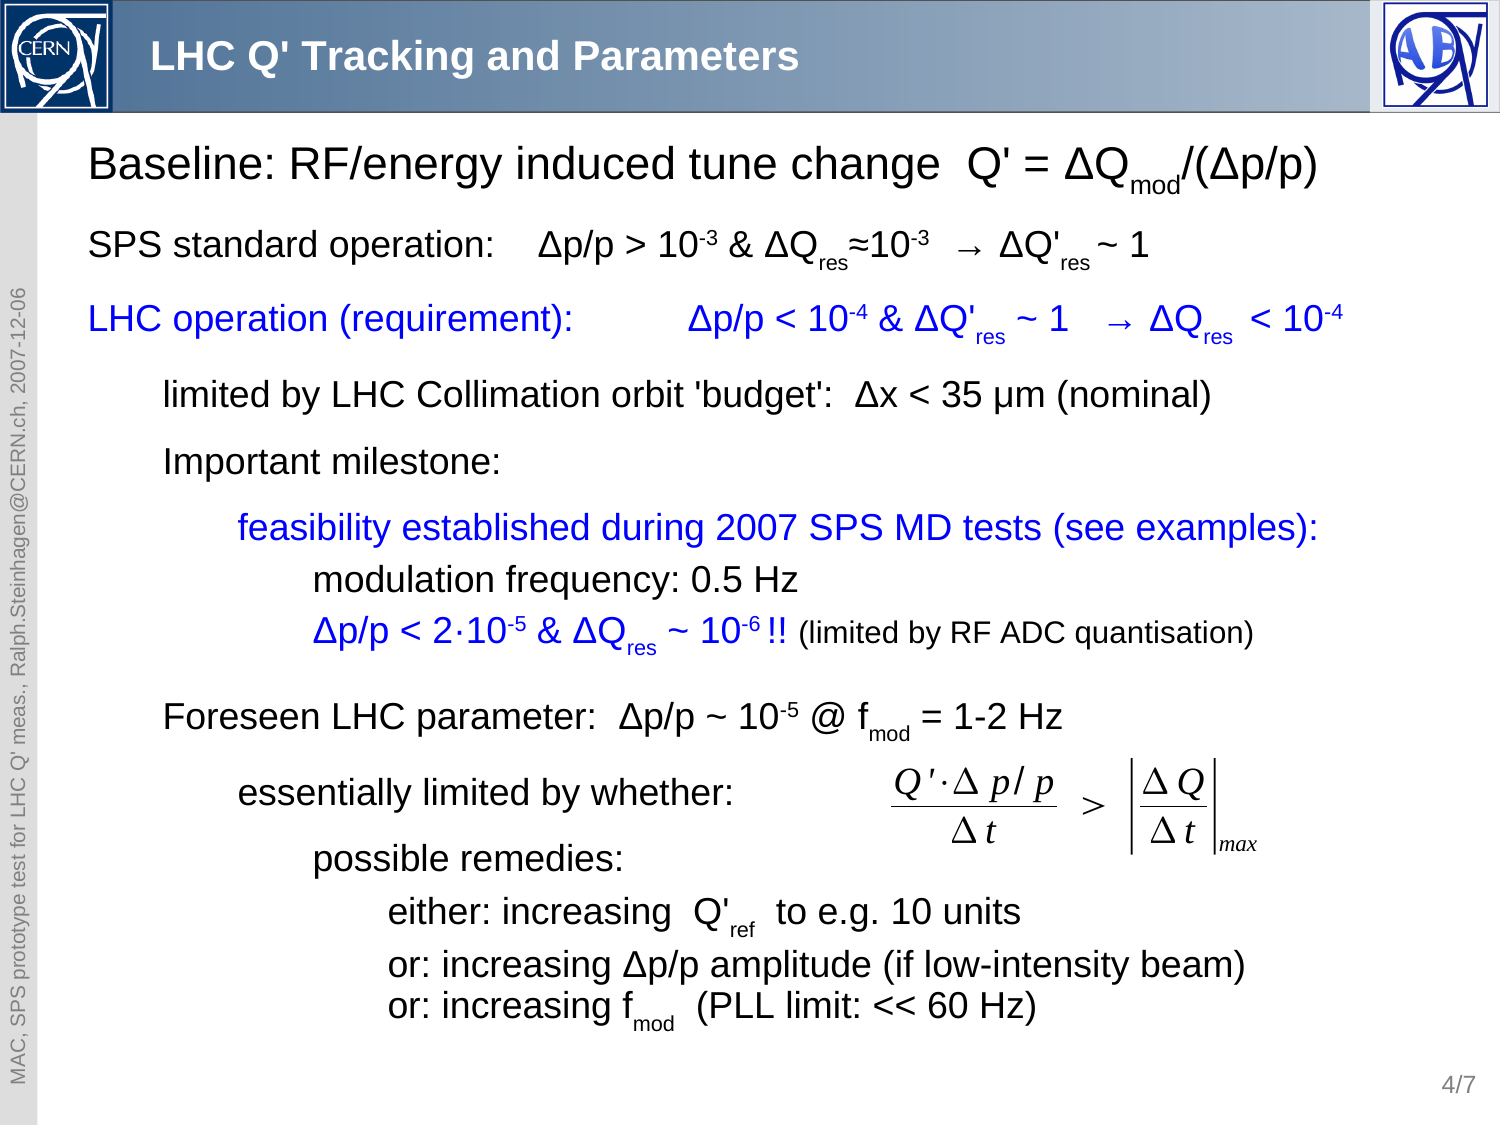

# LHC Q' Tracking and Parameters
Baseline: RF/energy induced tune change Q' = ΔQmod/(Δp/p)
SPS standard operation:	Δp/p > 10-3 & ΔQres≈10-3 → ΔQ'res ~ 1
LHC operation (requirement): 	Δp/p < 10-4 & ΔQ'res ~ 1 → ΔQres < 10-4
limited by LHC Collimation orbit 'budget': Δx < 35 μm (nominal)
Important milestone:
feasibility established during 2007 SPS MD tests (see examples):
modulation frequency: 0.5 Hz
Δp/p < 2·10-5 & ΔQres ~ 10-6 !! (limited by RF ADC quantisation)
Foreseen LHC parameter: Δp/p ~ 10-5 @ fmod = 1-2 Hz
essentially limited by whether:
possible remedies:
either: increasing Q'ref to e.g. 10 units
or: increasing Δp/p amplitude (if low-intensity beam)
or: increasing fmod (PLL limit: << 60 Hz)